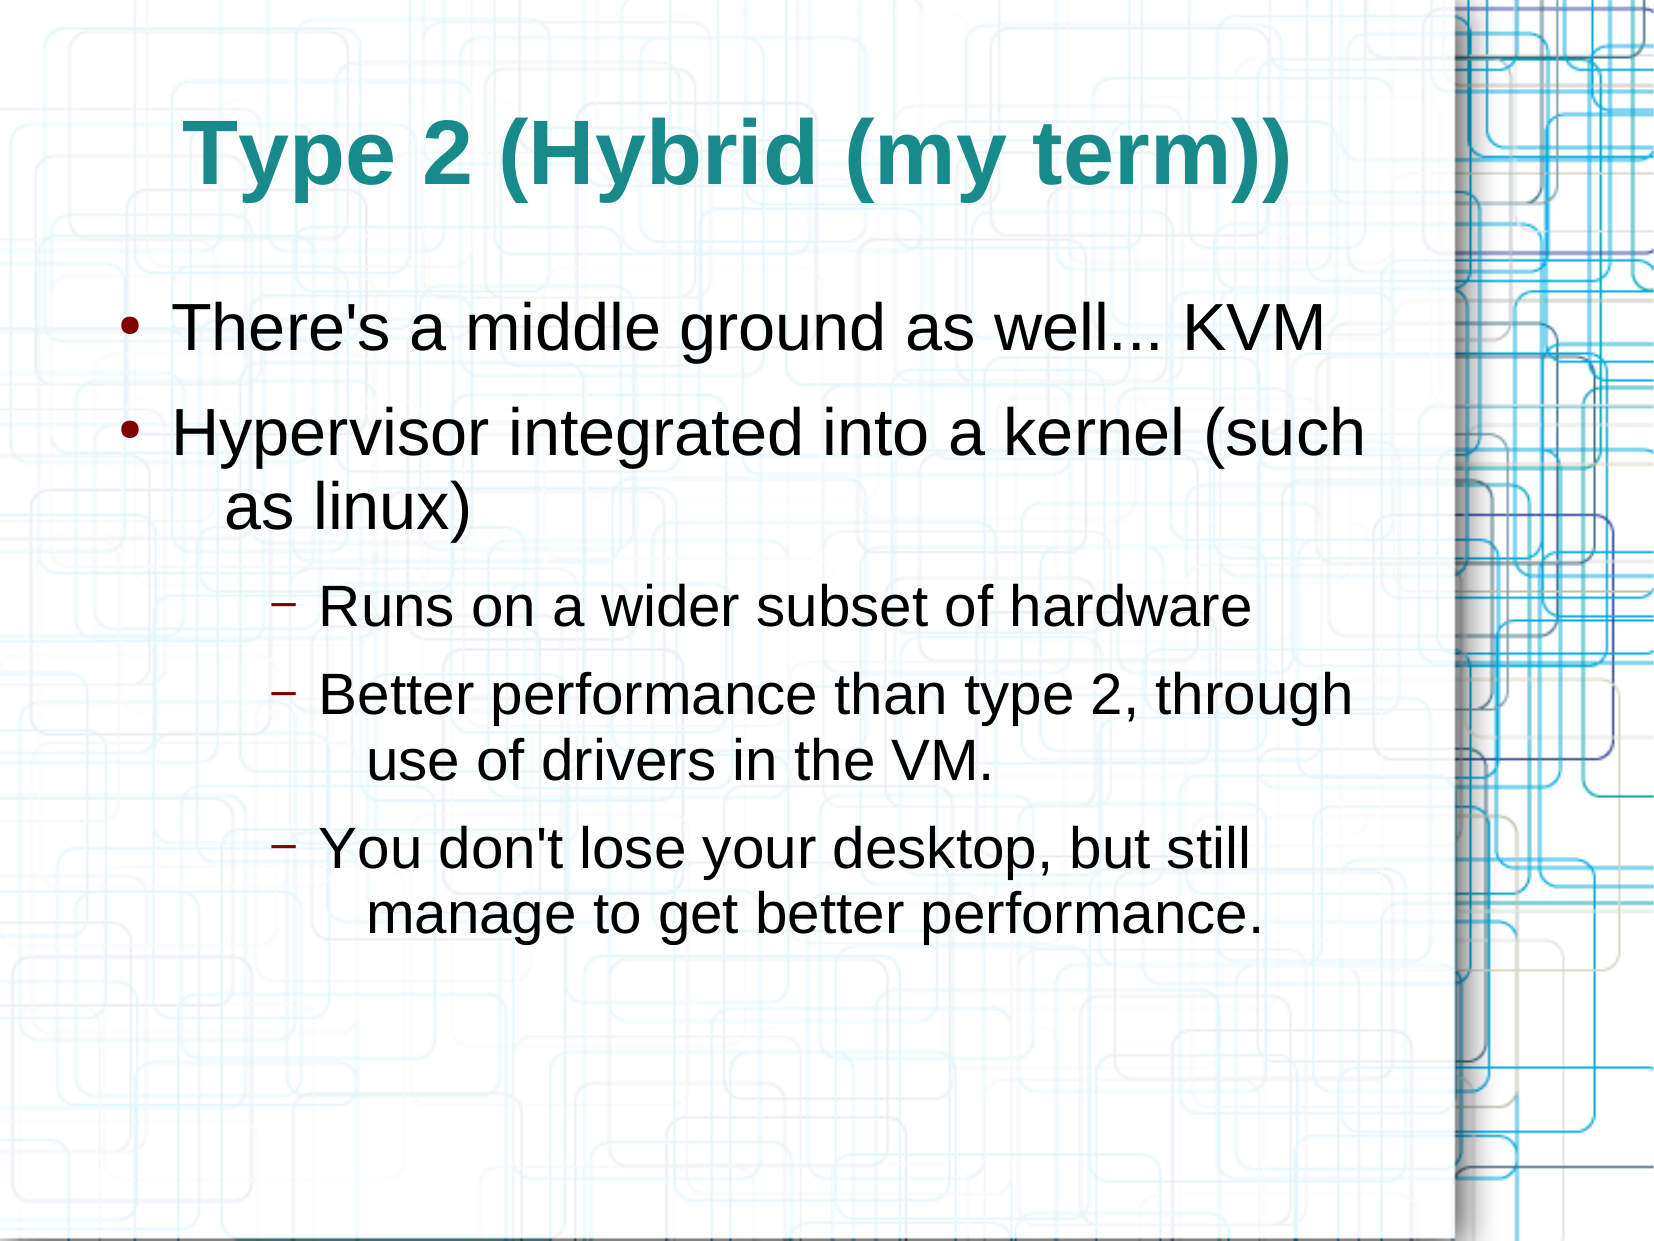

# Type 2 (Hybrid (my term))
There's a middle ground as well... KVM
Hypervisor integrated into a kernel (such as linux)
Runs on a wider subset of hardware
Better performance than type 2, through use of drivers in the VM.
You don't lose your desktop, but still manage to get better performance.